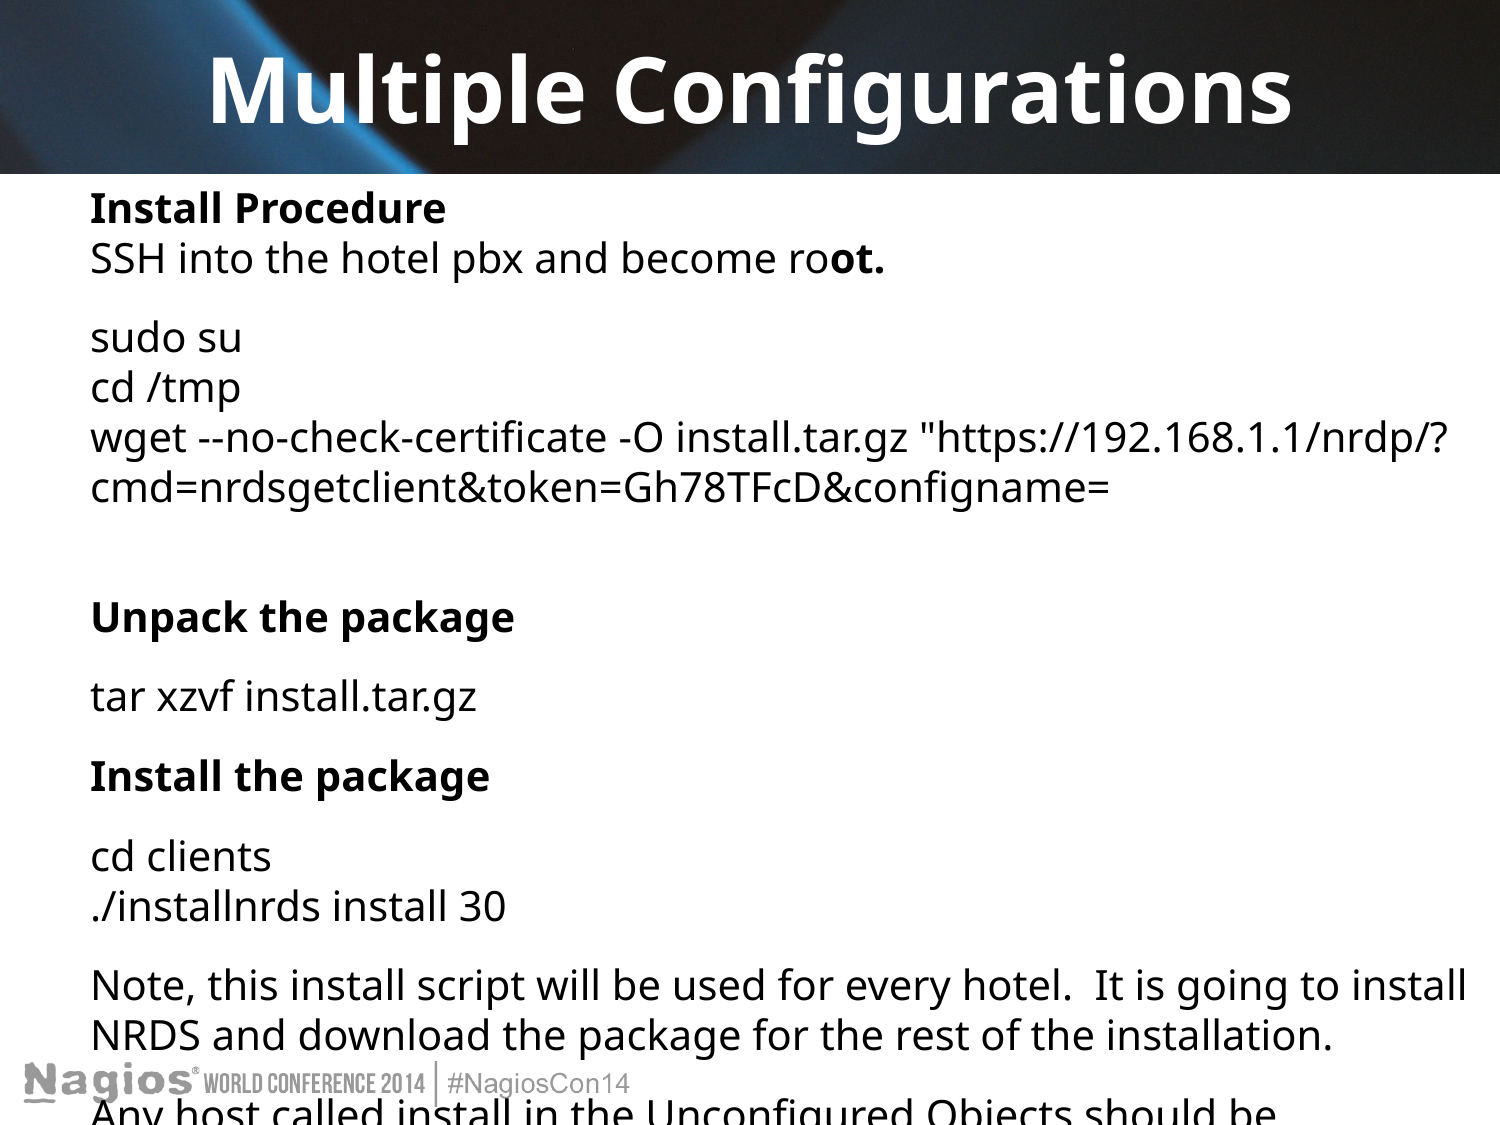

# Multiple Configurations
Install Procedure
SSH into the hotel pbx and become root.
sudo su
cd /tmp
wget --no-check-certificate -O install.tar.gz "https://192.168.1.1/nrdp/?cmd=nrdsgetclient&token=Gh78TFcD&configname=
Unpack the package
tar xzvf install.tar.gz
Install the package
cd clients
./installnrds install 30
Note, this install script will be used for every hotel. It is going to install NRDS and download the package for the rest of the installation.
Any host called install in the Unconfigured Objects should be removed, the hostname will be changed in the next step.